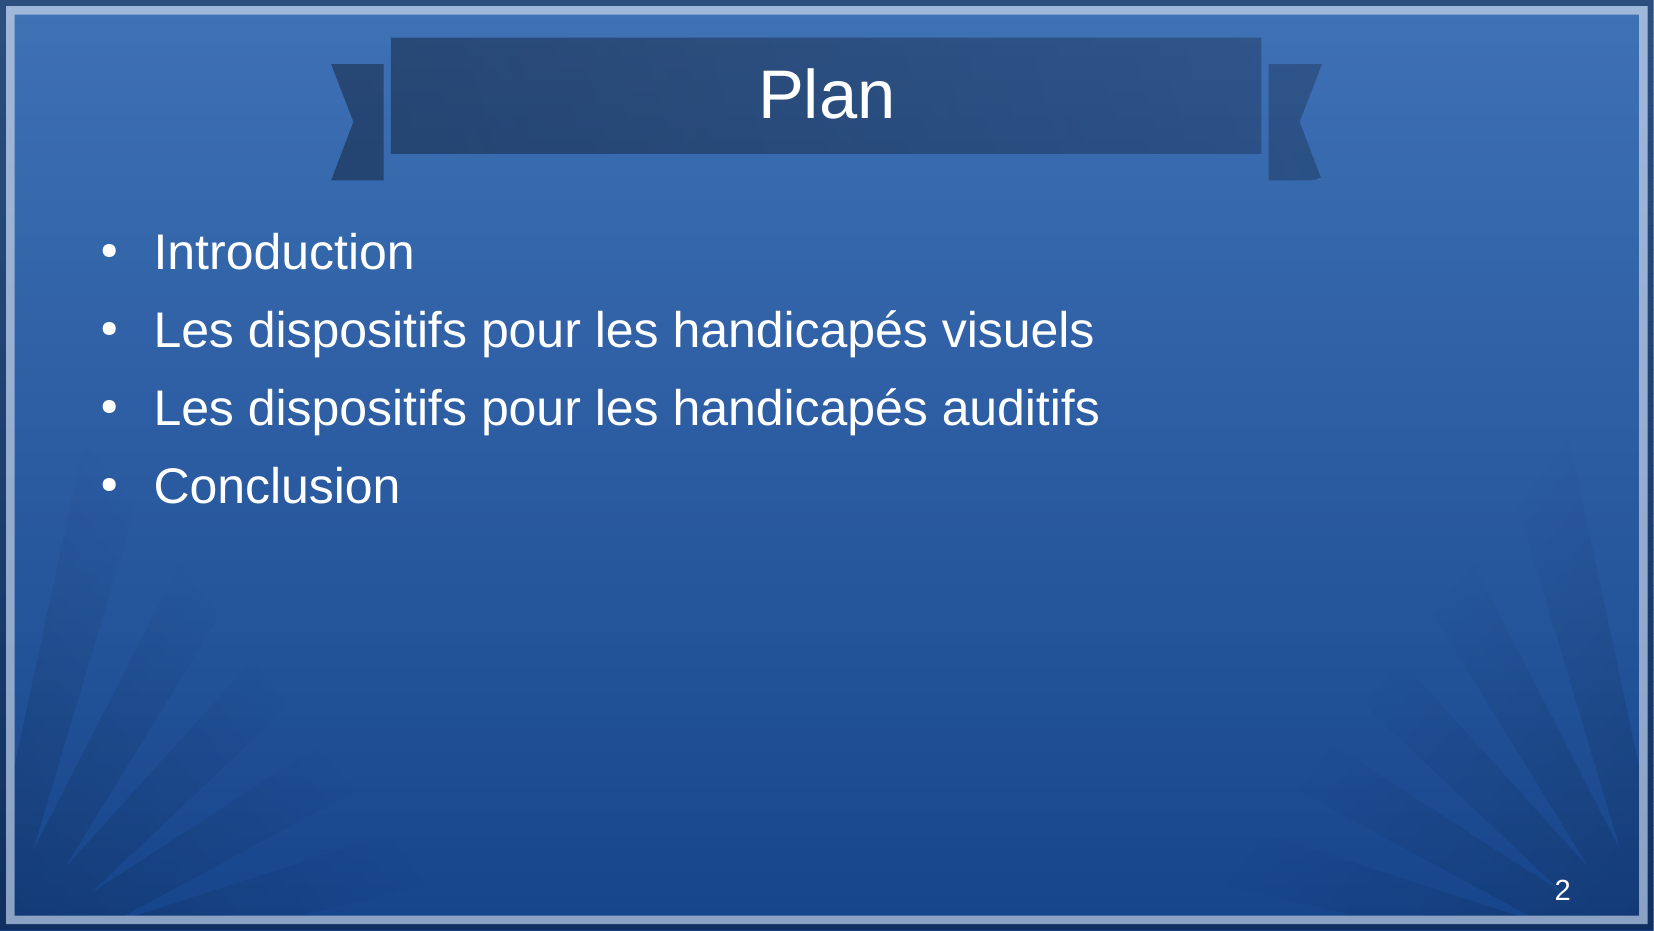

# Plan
Introduction
Les dispositifs pour les handicapés visuels
Les dispositifs pour les handicapés auditifs
Conclusion
2